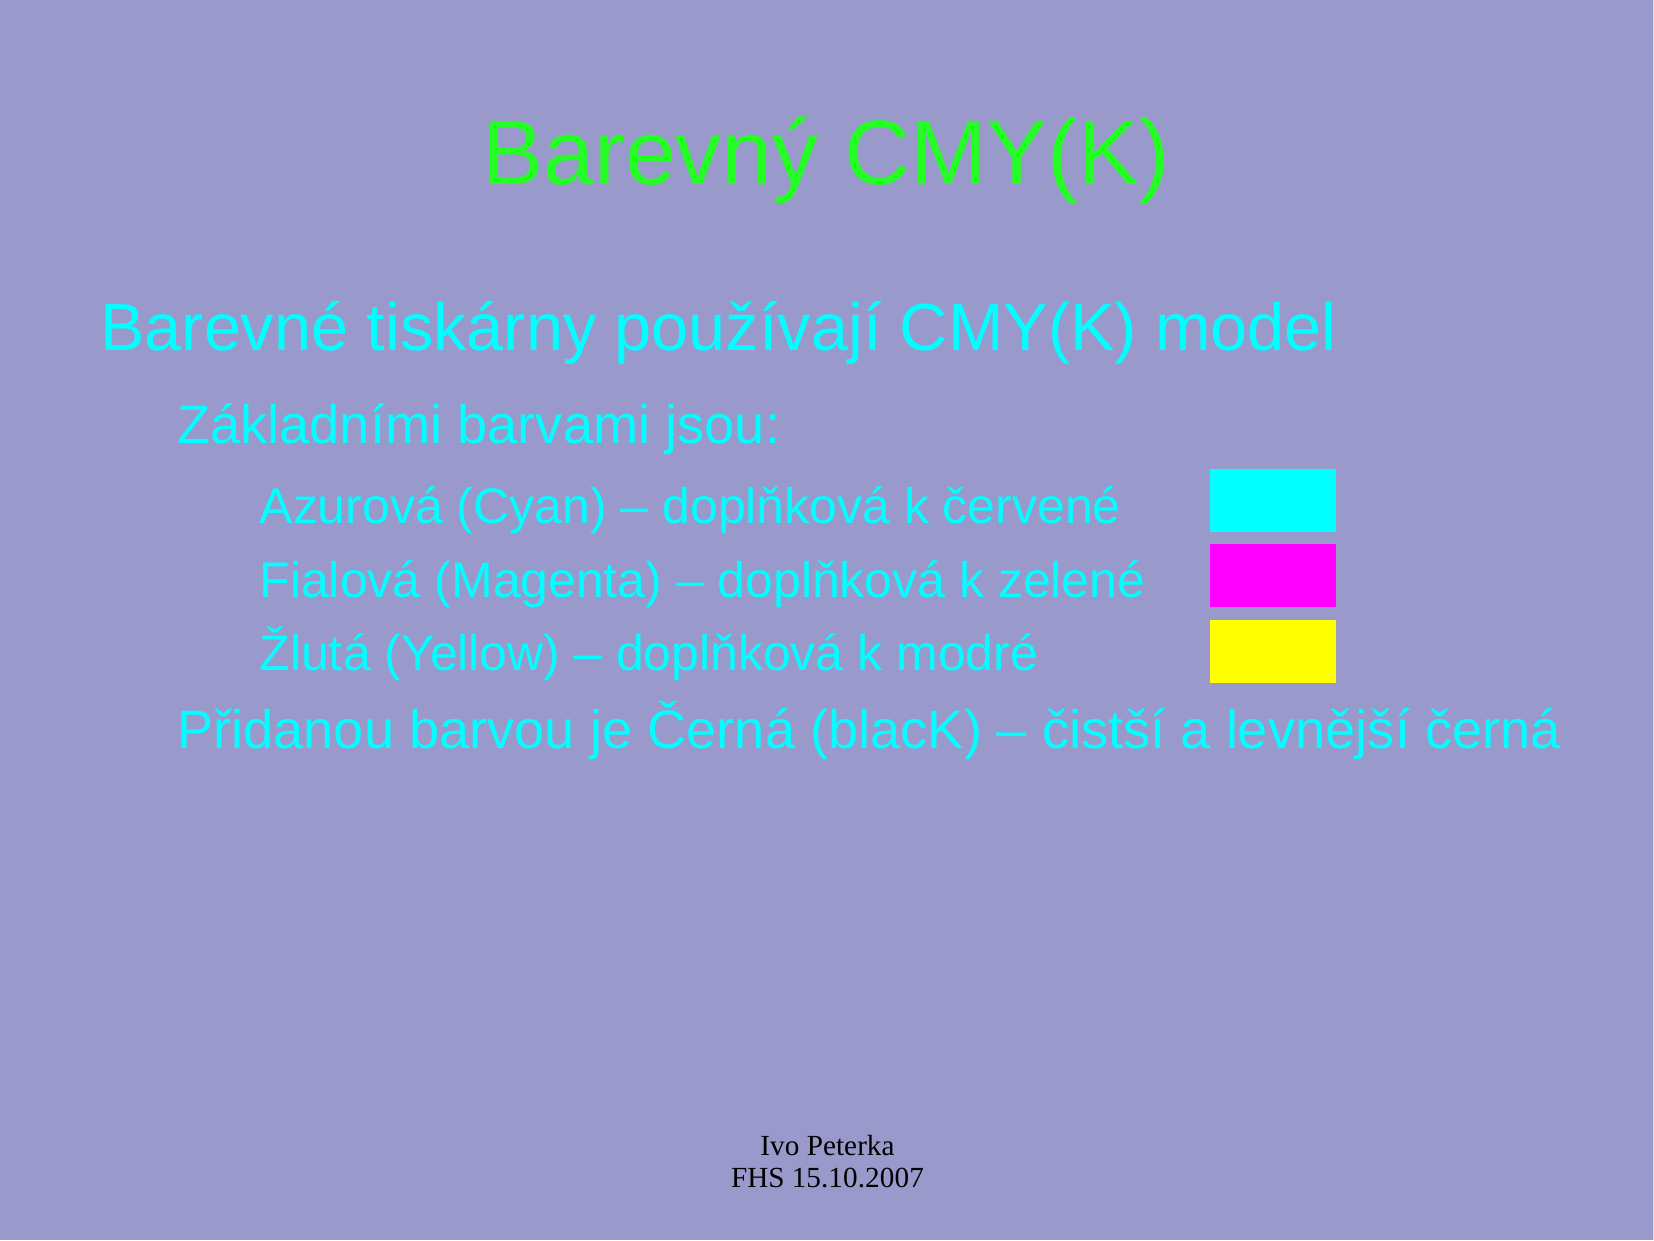

# Barevný CMY(K)
Barevné tiskárny používají CMY(K) model
Základními barvami jsou:
Azurová (Cyan) – doplňková k červené
Fialová (Magenta) – doplňková k zelené
Žlutá (Yellow) – doplňková k modré
Přidanou barvou je Černá (blacK) – čistší a levnější černá